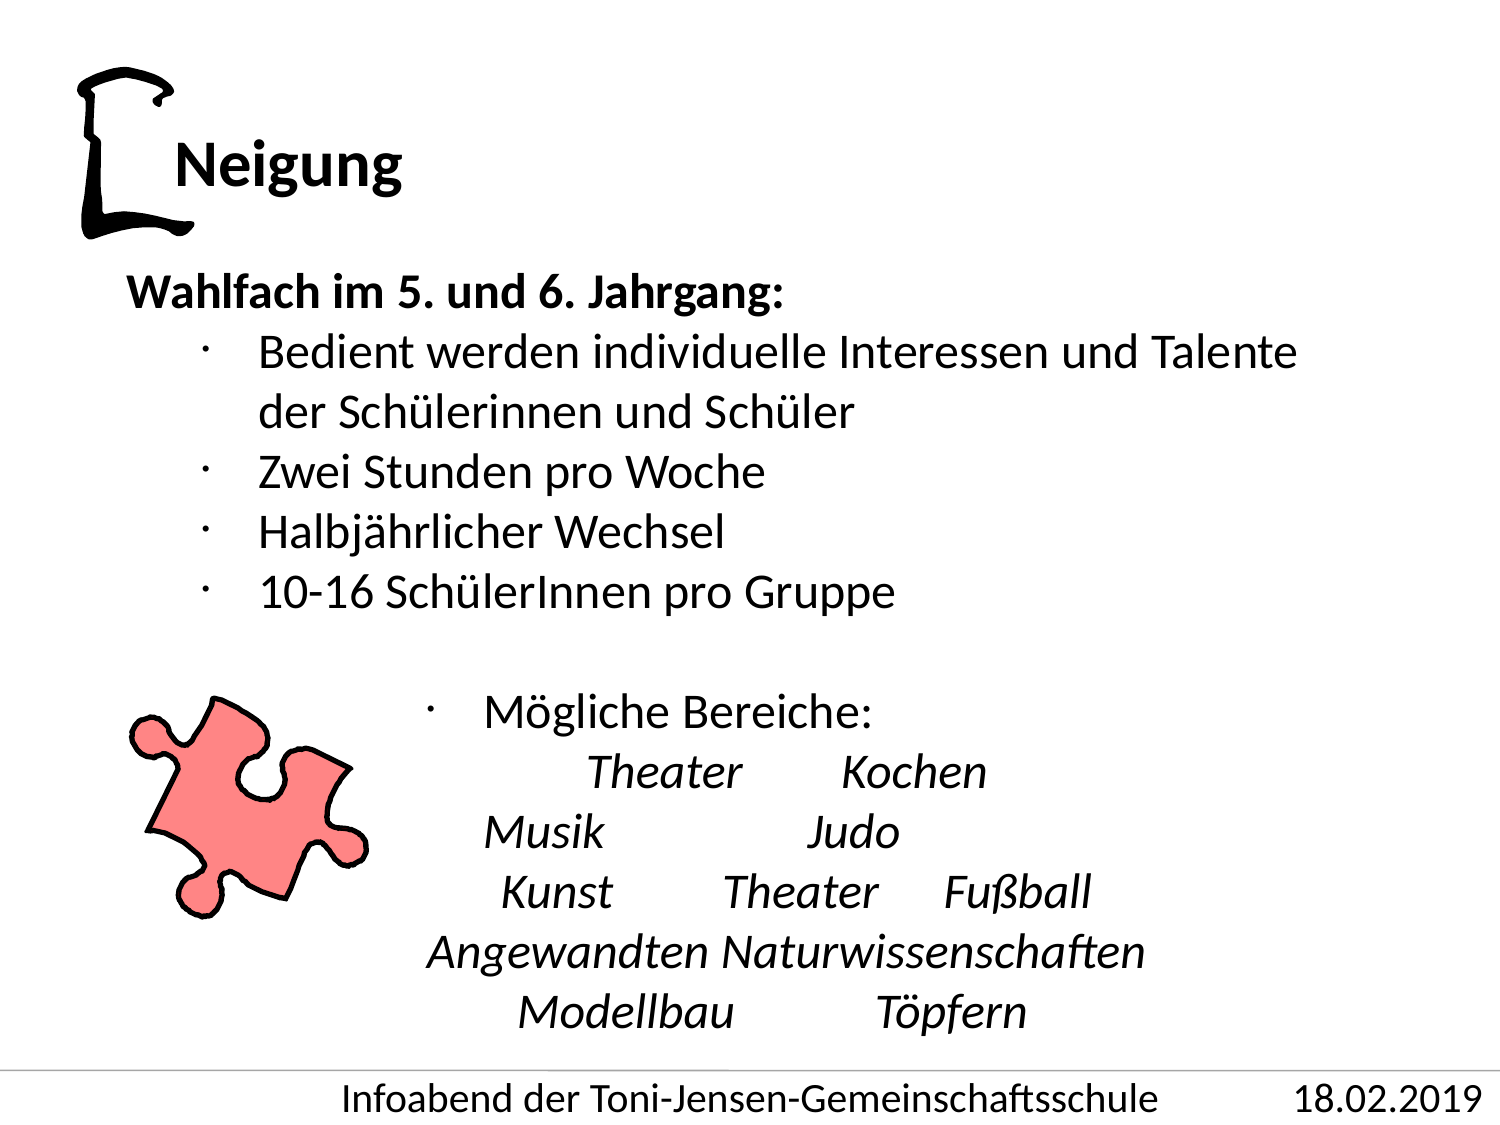

Neigung
Wahlfach im 5. und 6. Jahrgang:
Bedient werden individuelle Interessen und Talente der Schülerinnen und Schüler
Zwei Stunden pro Woche
Halbjährlicher Wechsel
10-16 SchülerInnen pro Gruppe
Mögliche Bereiche:
 		 Theater	 Kochen
 Musik			 Judo
	Kunst 		Theater	Fußball
Angewandten Naturwissenschaften
 Modellbau 	 Töpfern
18.02.2019
Infoabend der Toni-Jensen-Gemeinschaftsschule